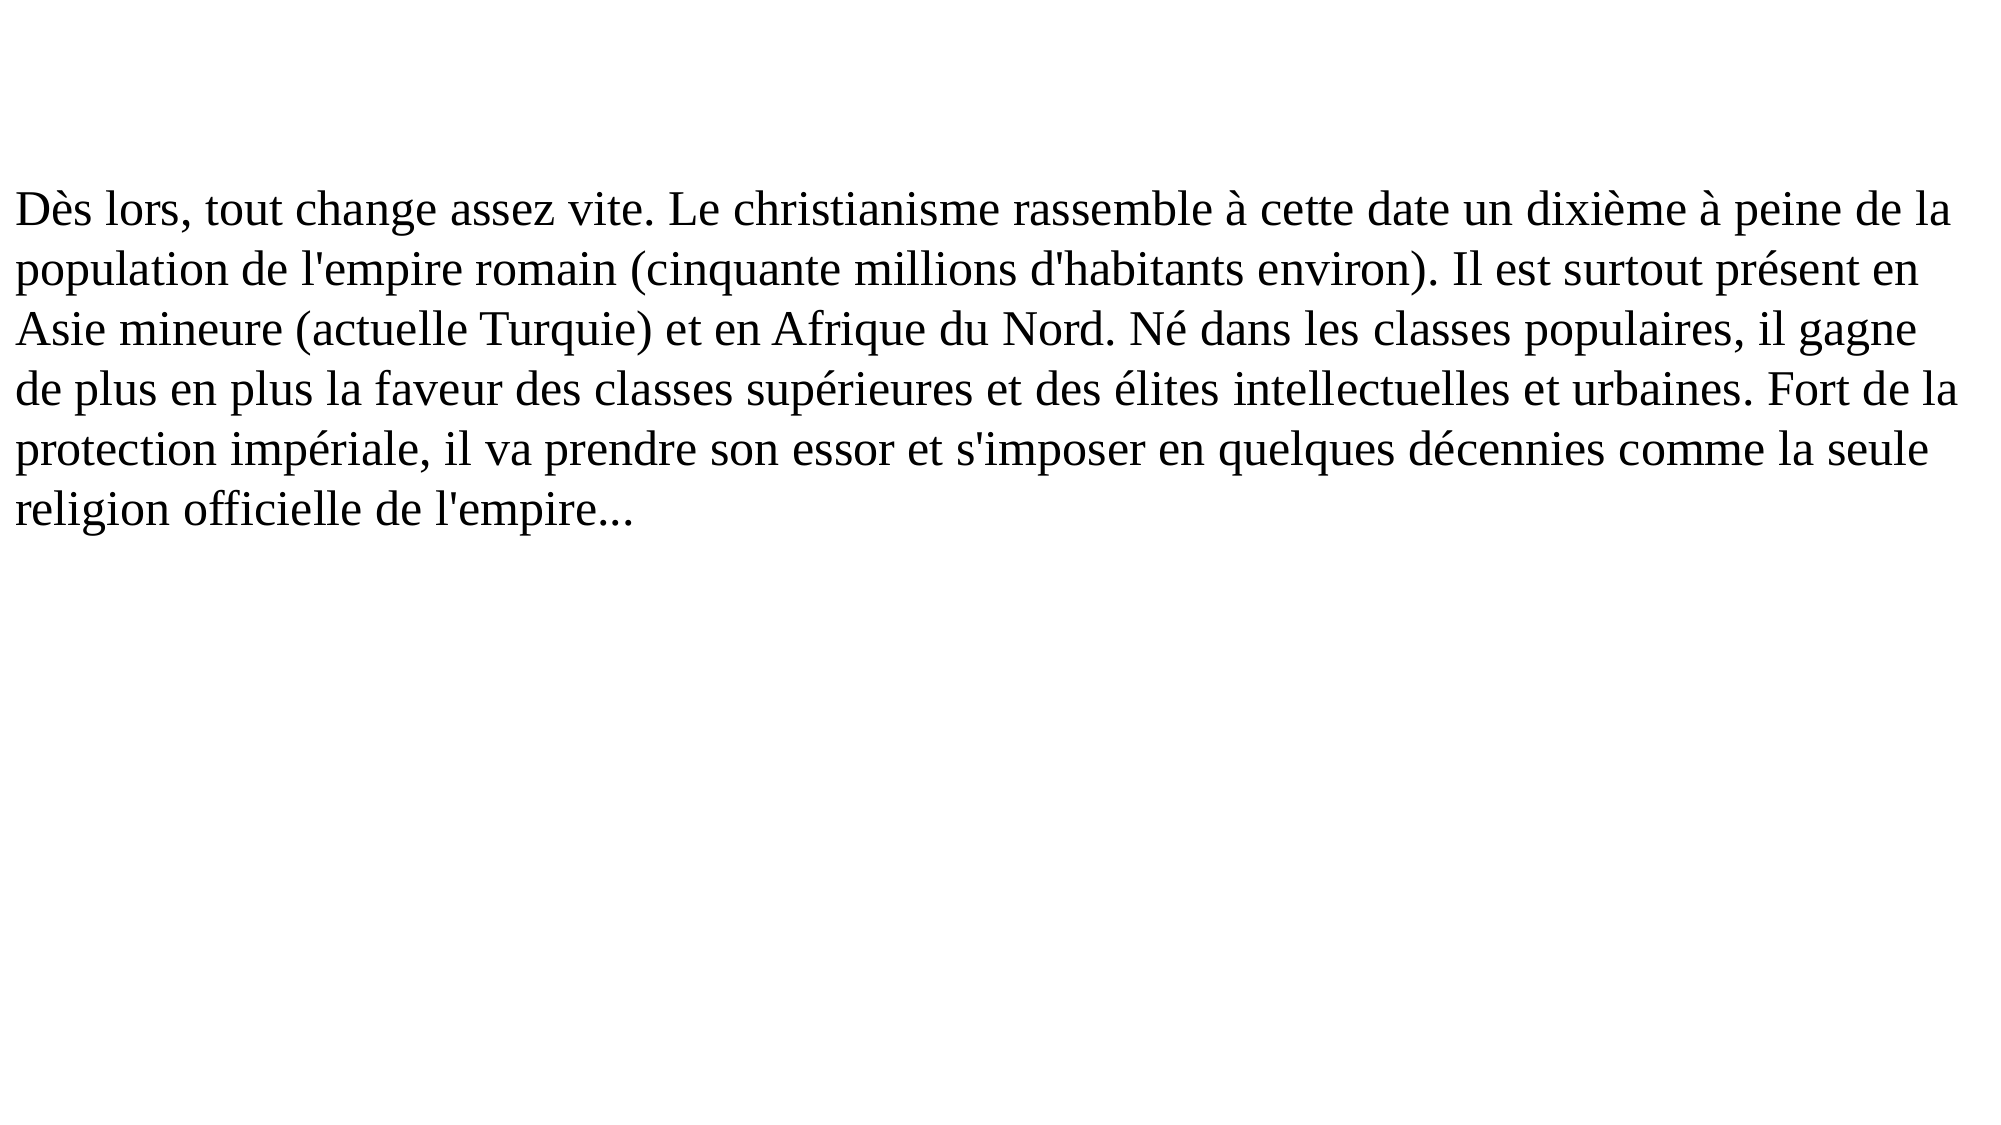

Dès lors, tout change assez vite. Le christianisme rassemble à cette date un dixième à peine de la population de l'empire romain (cinquante millions d'habitants environ). Il est surtout présent en Asie mineure (actuelle Turquie) et en Afrique du Nord. Né dans les classes populaires, il gagne de plus en plus la faveur des classes supérieures et des élites intellectuelles et urbaines. Fort de la protection impériale, il va prendre son essor et s'imposer en quelques décennies comme la seule religion officielle de l'empire...